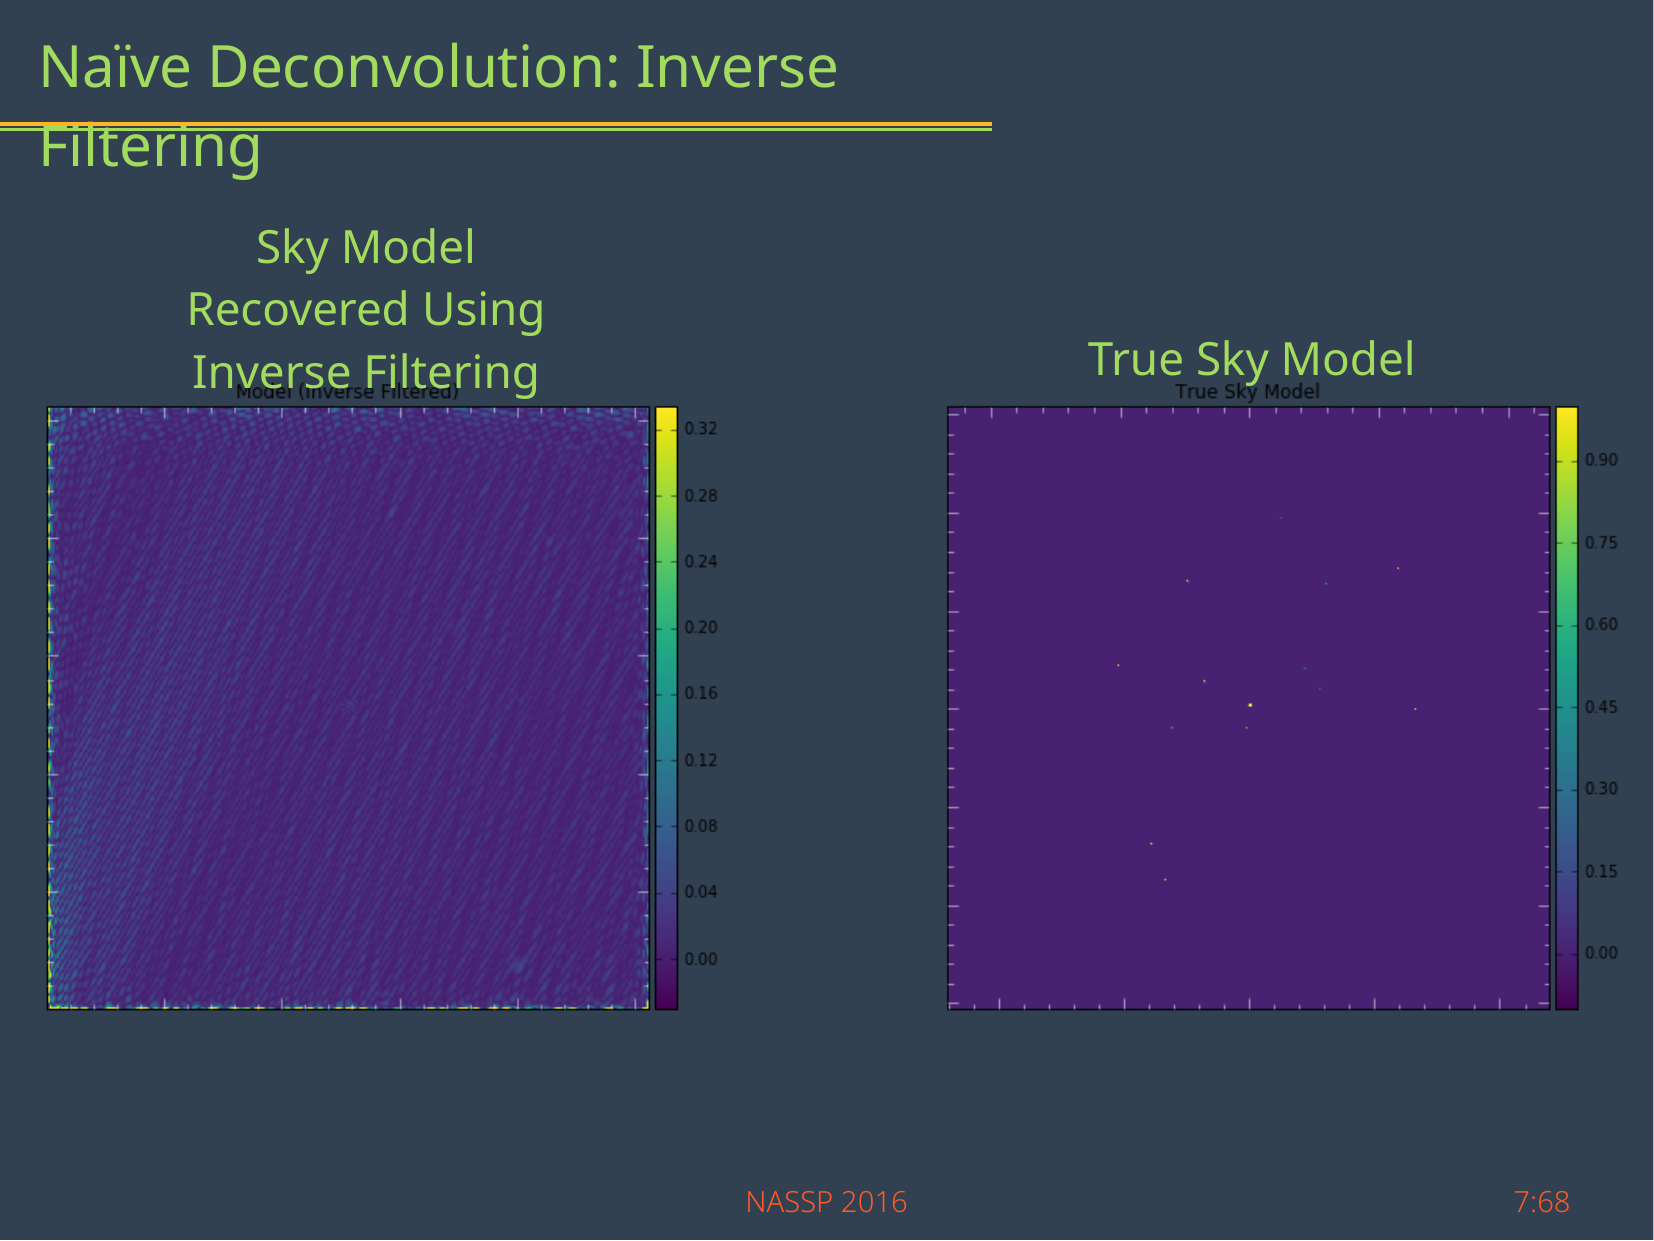

Naïve Deconvolution: Inverse Filtering
Sky Model Recovered Using Inverse Filtering
True Sky Model
NASSP 2016
7